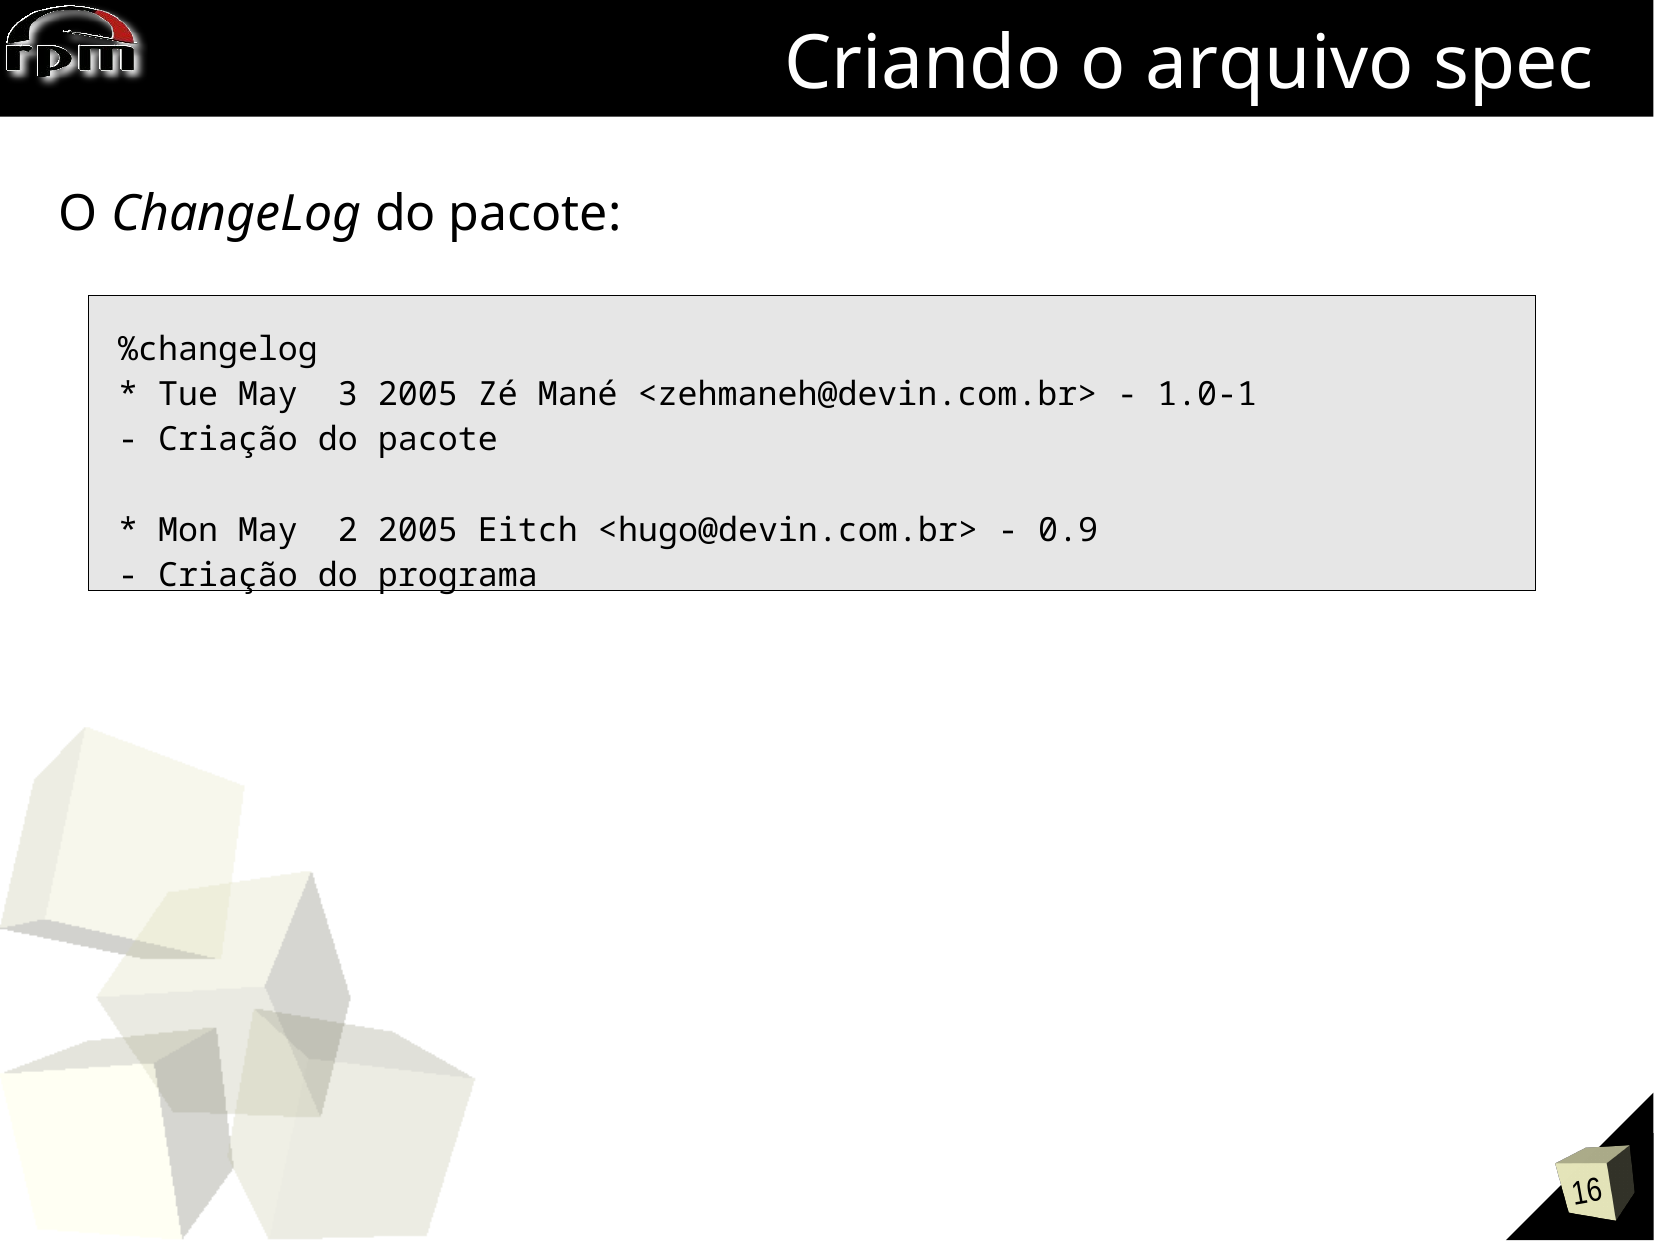

# Criando o arquivo spec
O ChangeLog do pacote:
%changelog
* Tue May 3 2005 Zé Mané <zehmaneh@devin.com.br> - 1.0-1
- Criação do pacote
* Mon May 2 2005 Eitch <hugo@devin.com.br> - 0.9
- Criação do programa